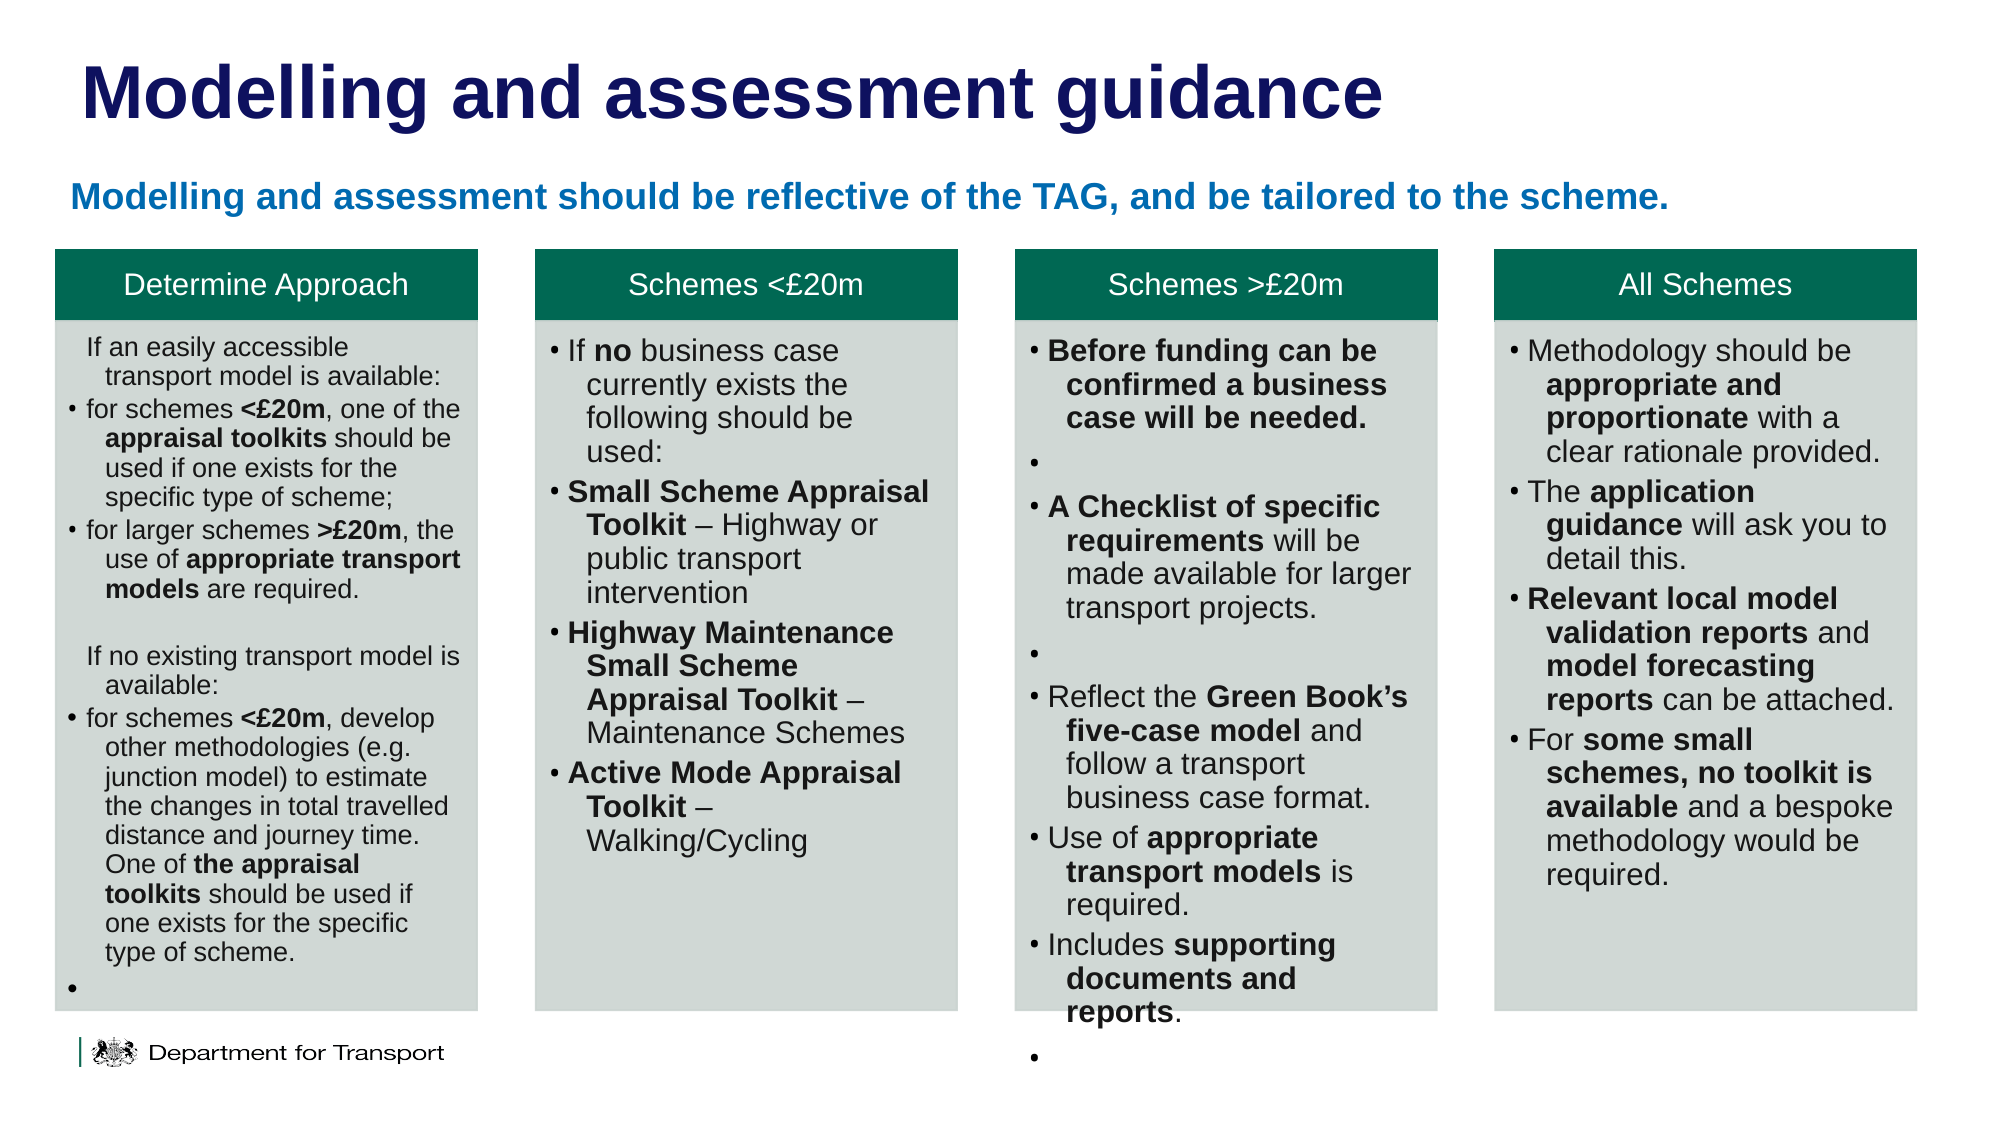

# Modelling and assessment guidance
Modelling and assessment should be reflective of the TAG, and be tailored to the scheme.
Determine Approach
Schemes <£20m
Schemes >£20m
All Schemes
If an easily accessible transport model is available:
for schemes <£20m, one of the appraisal toolkits should be used if one exists for the specific type of scheme;
for larger schemes >£20m, the use of appropriate transport models are required.
If no existing transport model is available:
for schemes <£20m, develop other methodologies (e.g. junction model) to estimate the changes in total travelled distance and journey time. One of the appraisal toolkits should be used if one exists for the specific type of scheme.
If no business case currently exists the following should be used:
Small Scheme Appraisal Toolkit – Highway or public transport intervention
Highway Maintenance Small Scheme Appraisal Toolkit – Maintenance Schemes
Active Mode Appraisal Toolkit – Walking/Cycling
Before funding can be confirmed a business case will be needed.
A Checklist of specific requirements will be made available for larger transport projects.
Reflect the Green Book’s five-case model and follow a transport business case format.
Use of appropriate transport models is required.
Includes supporting documents and reports.
Methodology should be appropriate and proportionate with a clear rationale provided.
The application guidance will ask you to detail this.
Relevant local model validation reports and model forecasting reports can be attached.
For some small schemes, no toolkit is available and a bespoke methodology would be required.